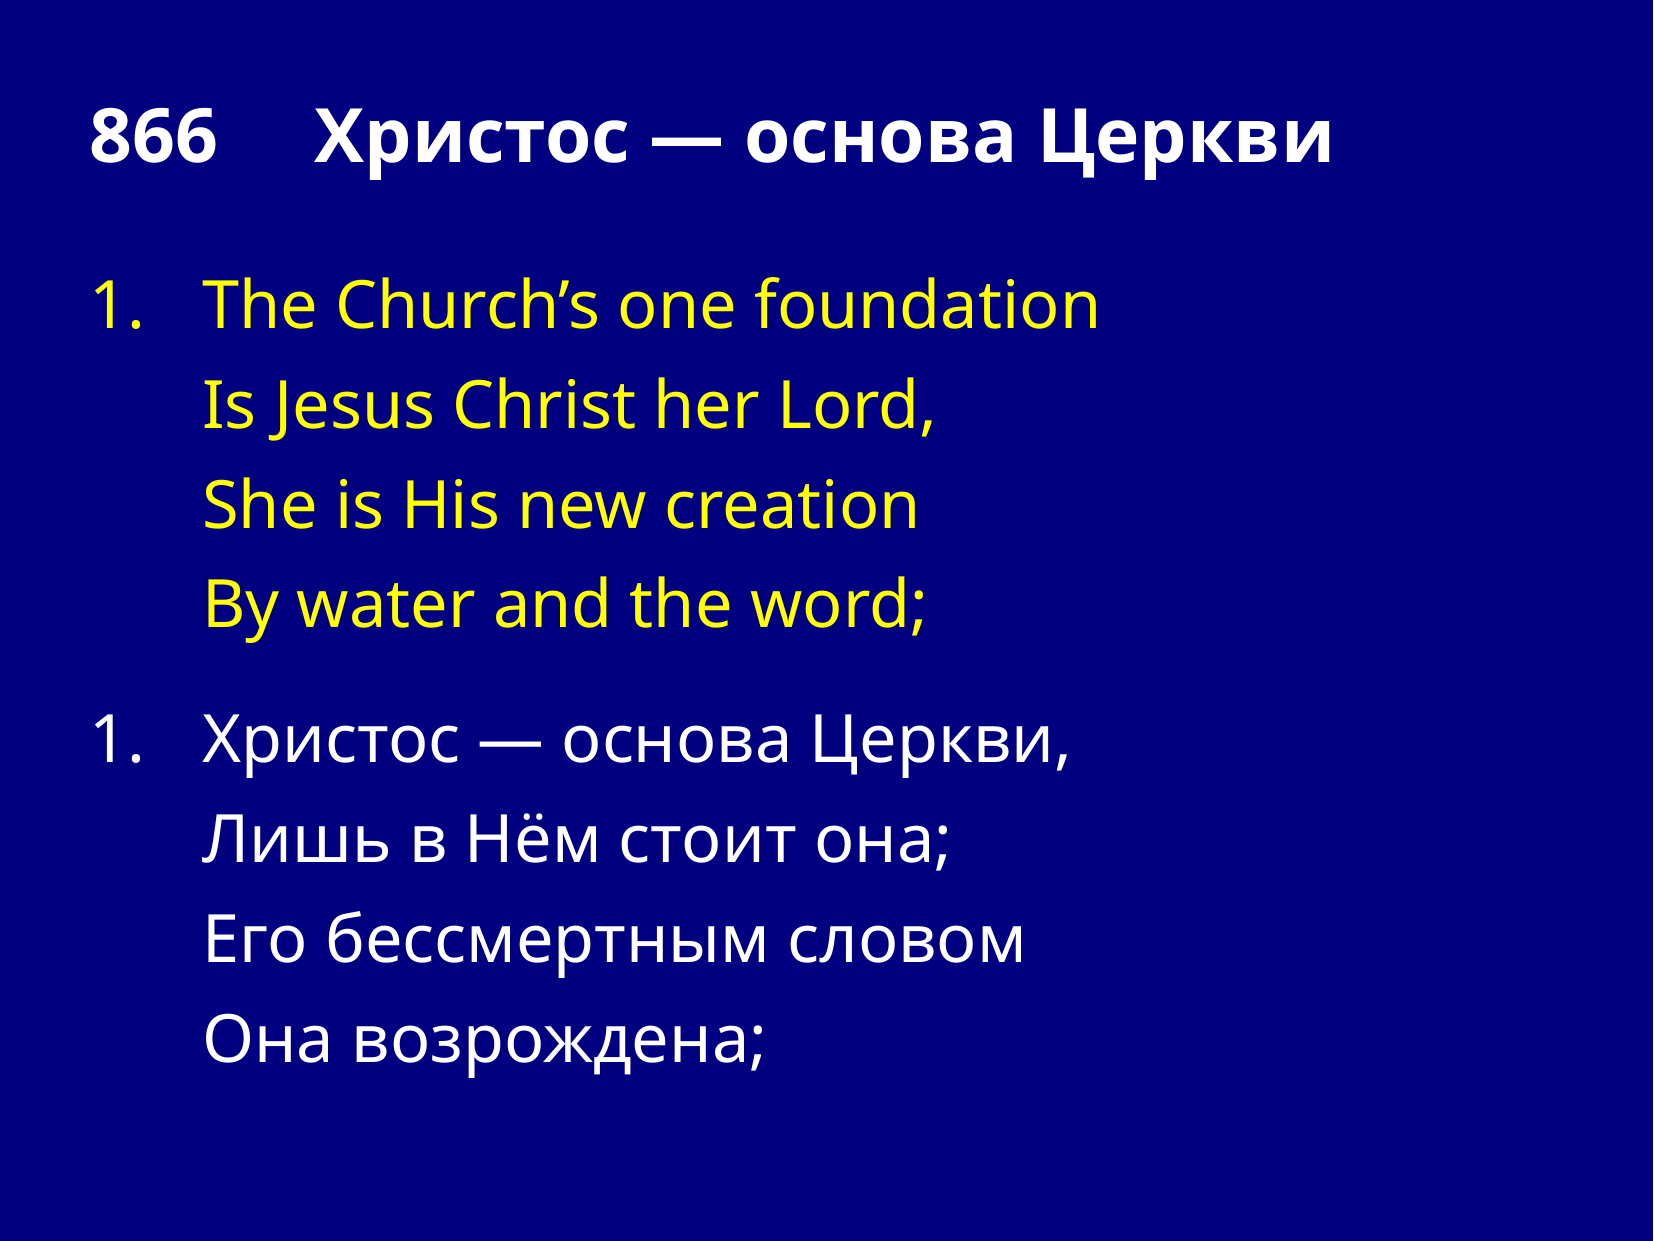

866	Христос — основа Церкви
1.	The Church’s one foundation
	Is Jesus Christ her Lord,
	She is His new creation
	By water and the word;
1.	Христос — основа Церкви,
	Лишь в Нём стоит она;
	Его бессмертным словом
	Она возрождена;